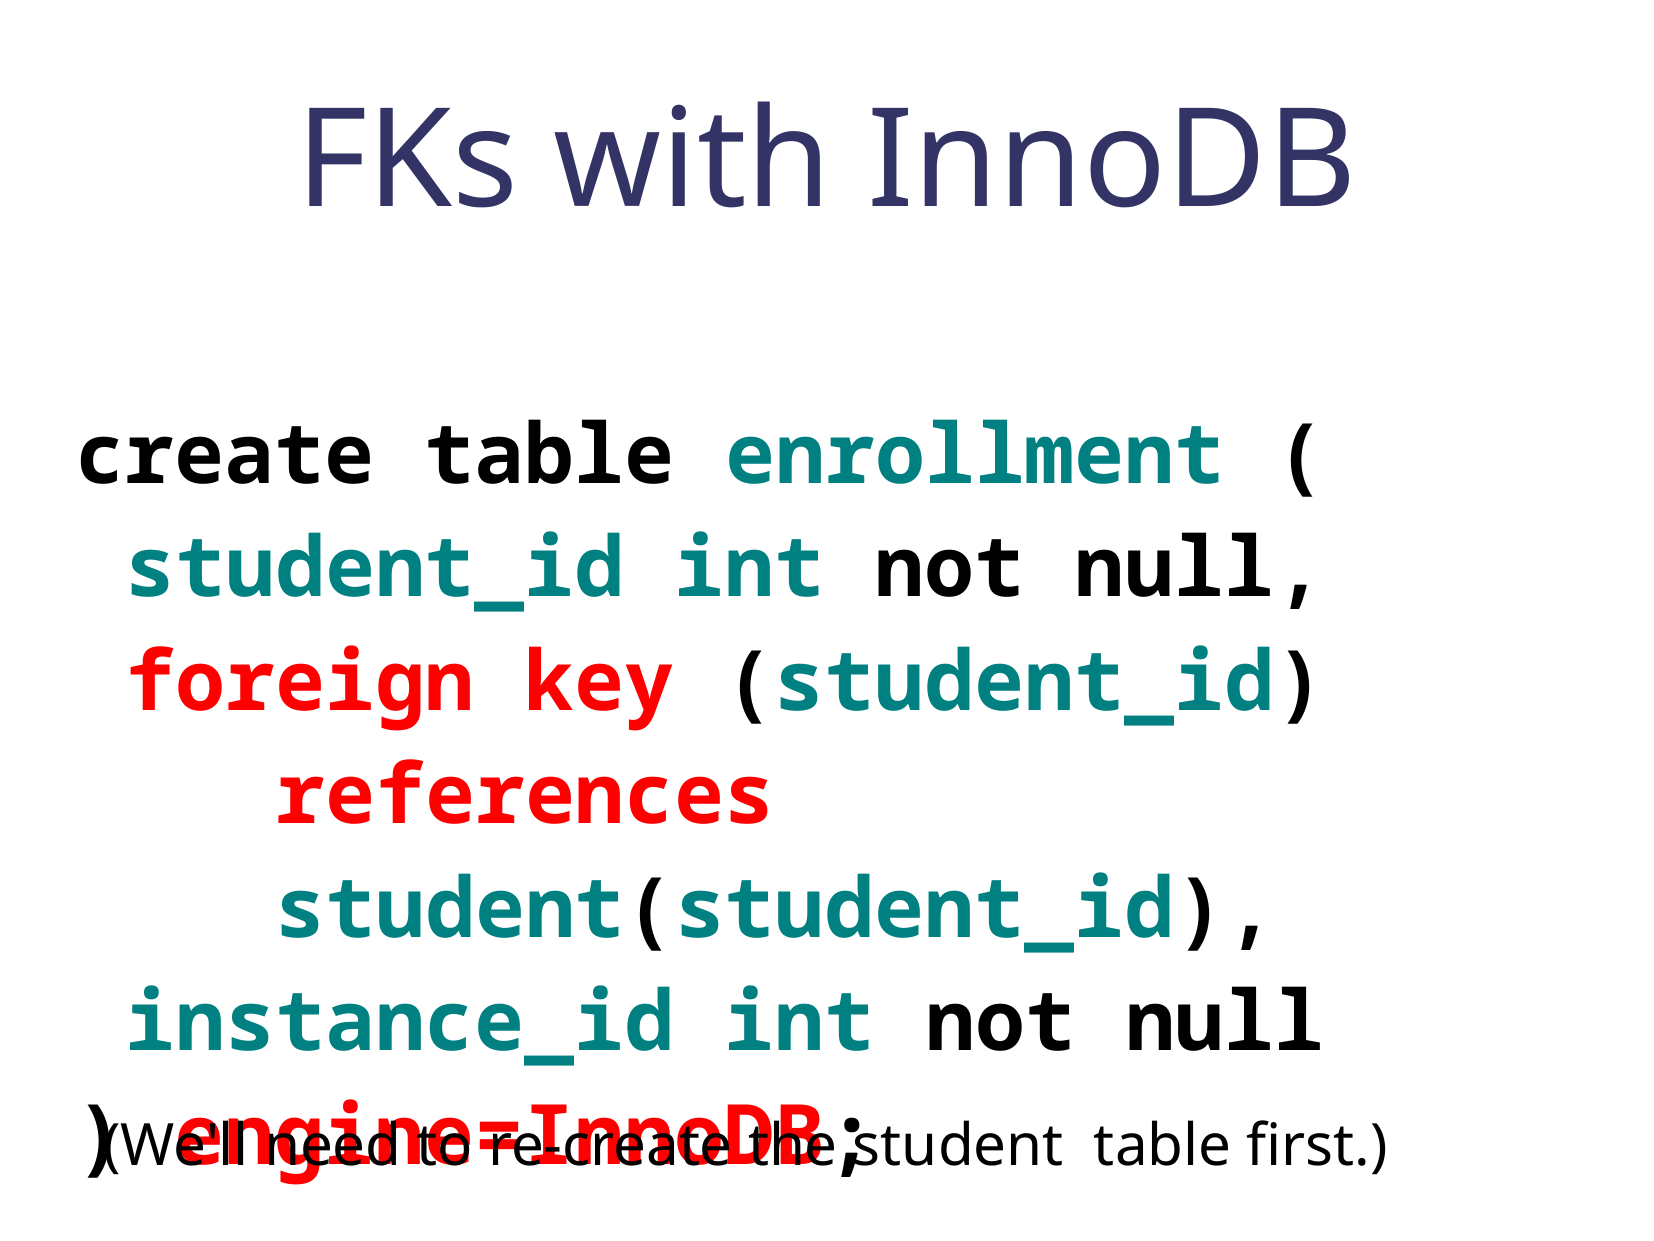

# FKs with InnoDB
create table enrollment (
 student_id int not null,
 foreign key (student_id)
 references
 student(student_id),
 instance_id int not null
) engine=InnoDB;
(We'll need to re-create the student table first.)